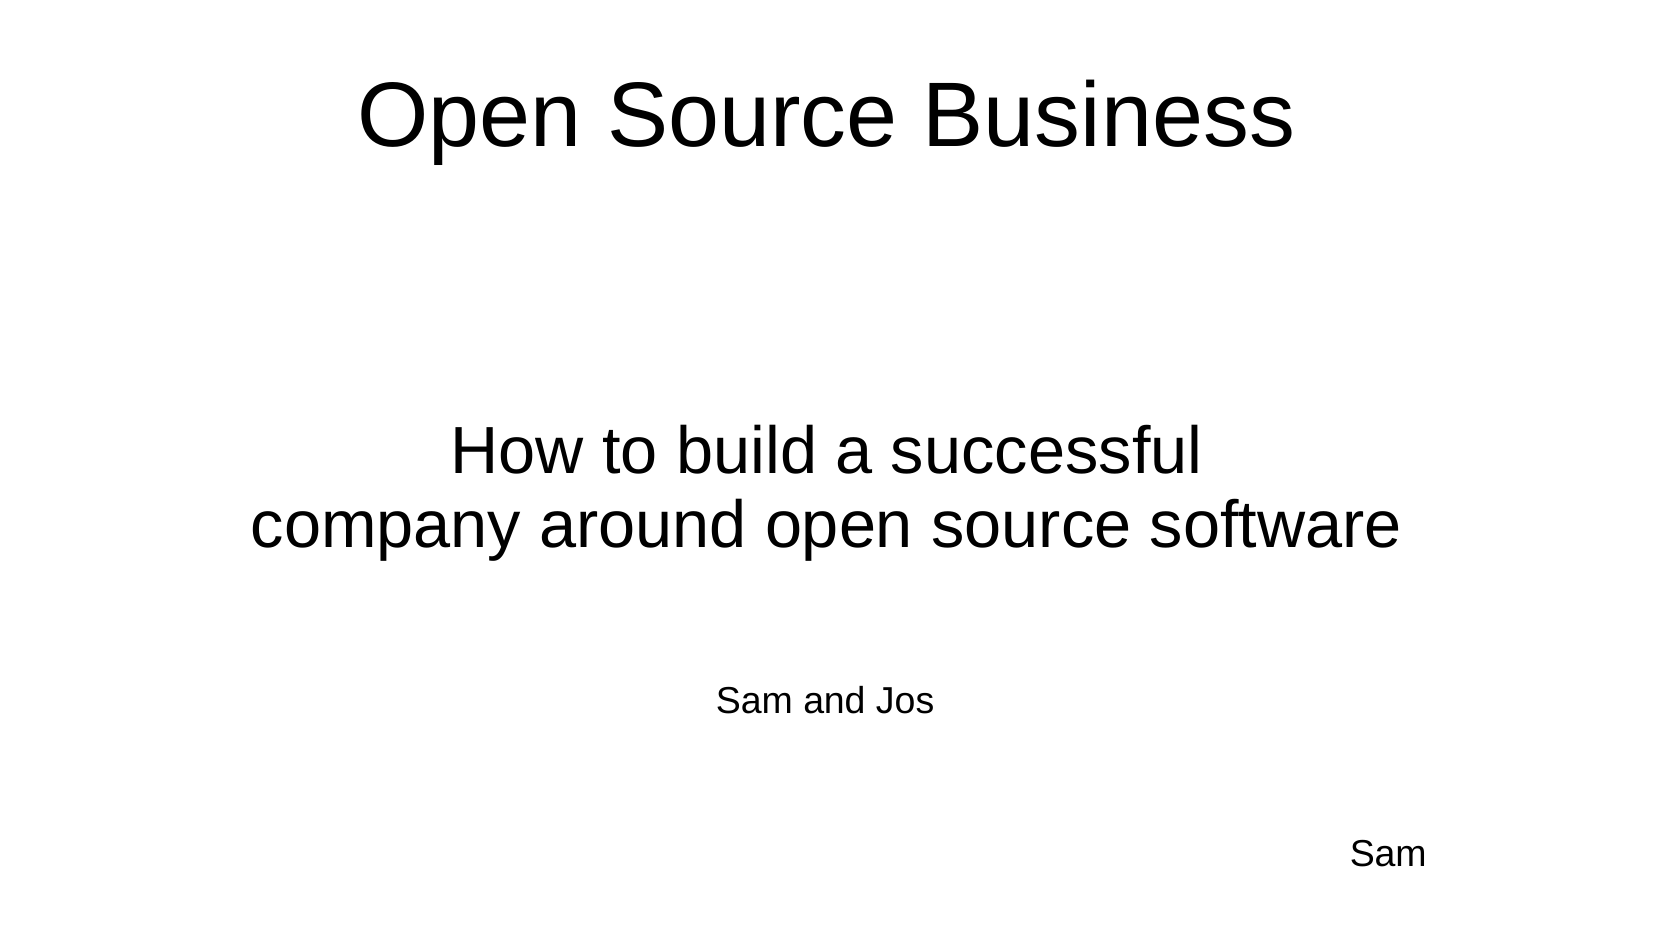

# Open Source Business
How to build a successful
company around open source software
Sam and Jos
Sam